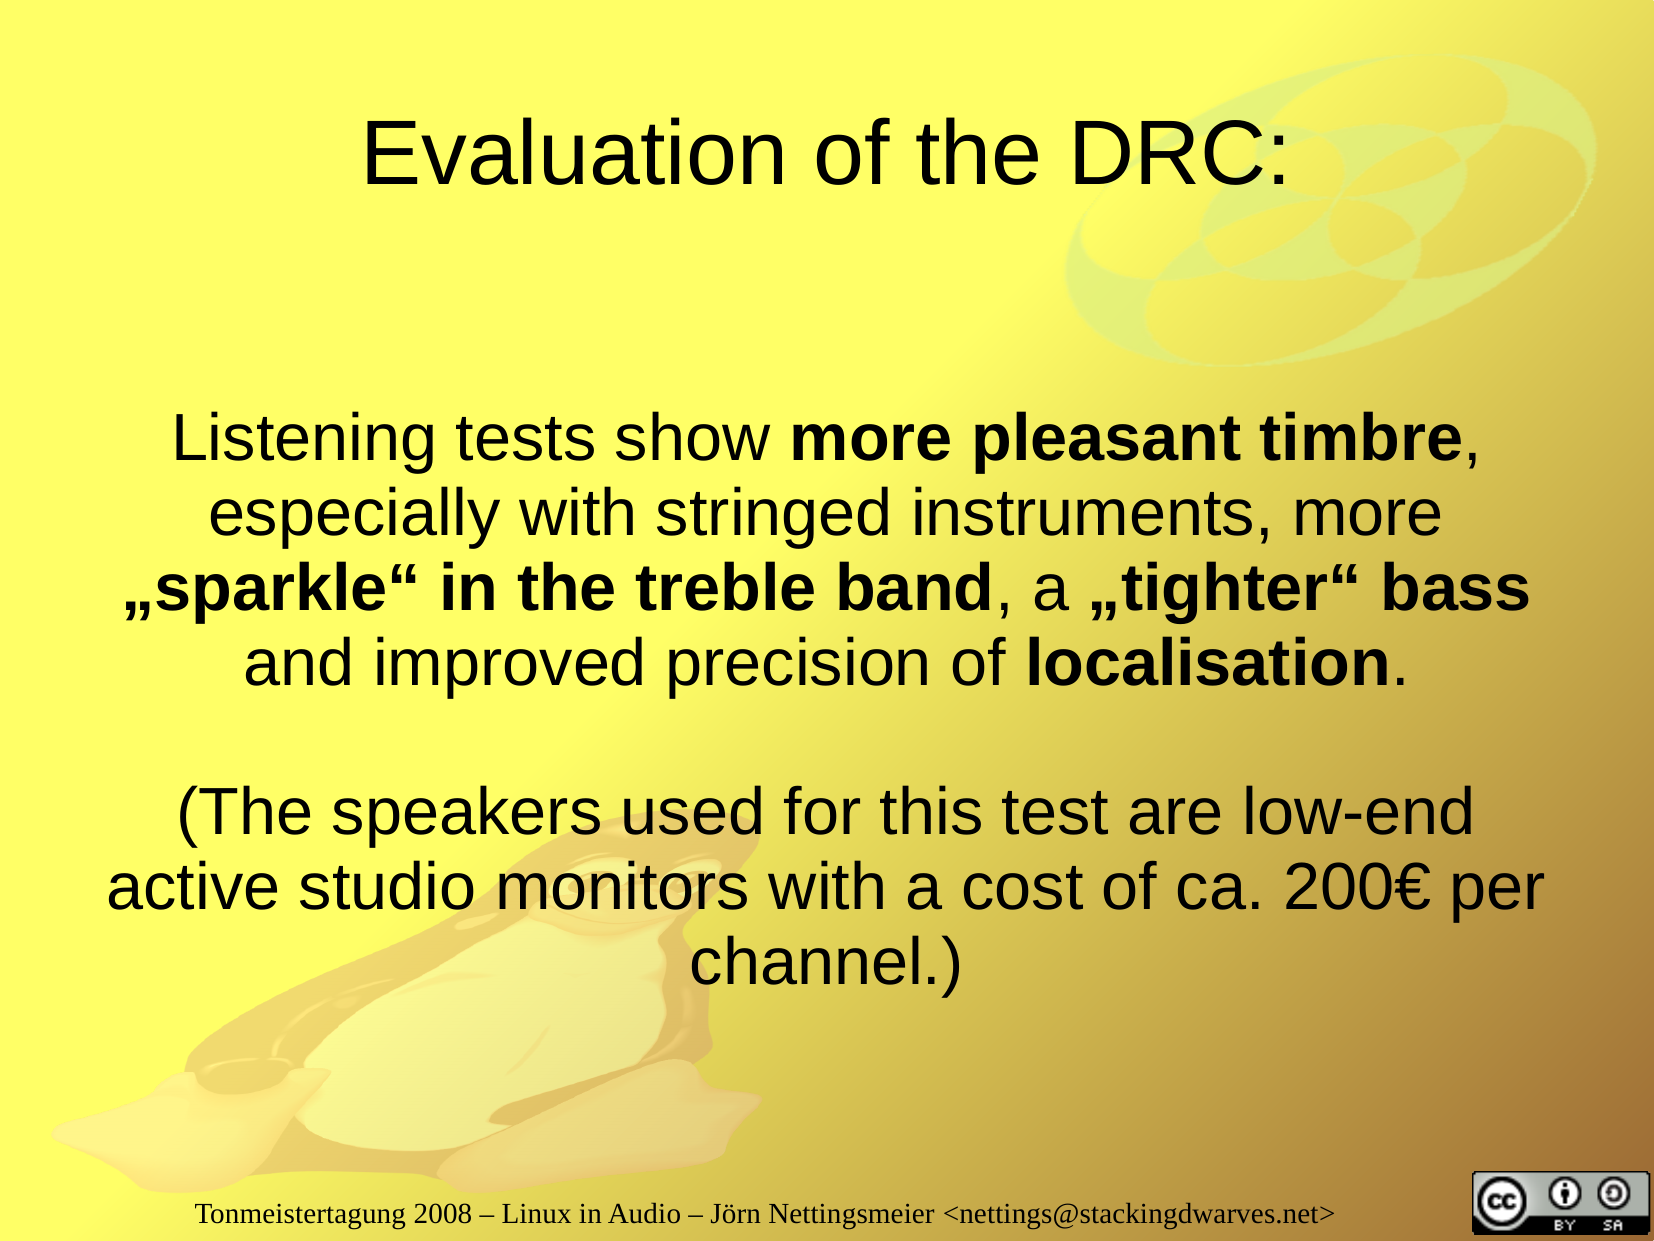

# Evaluation of the DRC:
Listening tests show more pleasant timbre, especially with stringed instruments, more „sparkle“ in the treble band, a „tighter“ bass and improved precision of localisation.
(The speakers used for this test are low-end active studio monitors with a cost of ca. 200€ per channel.)